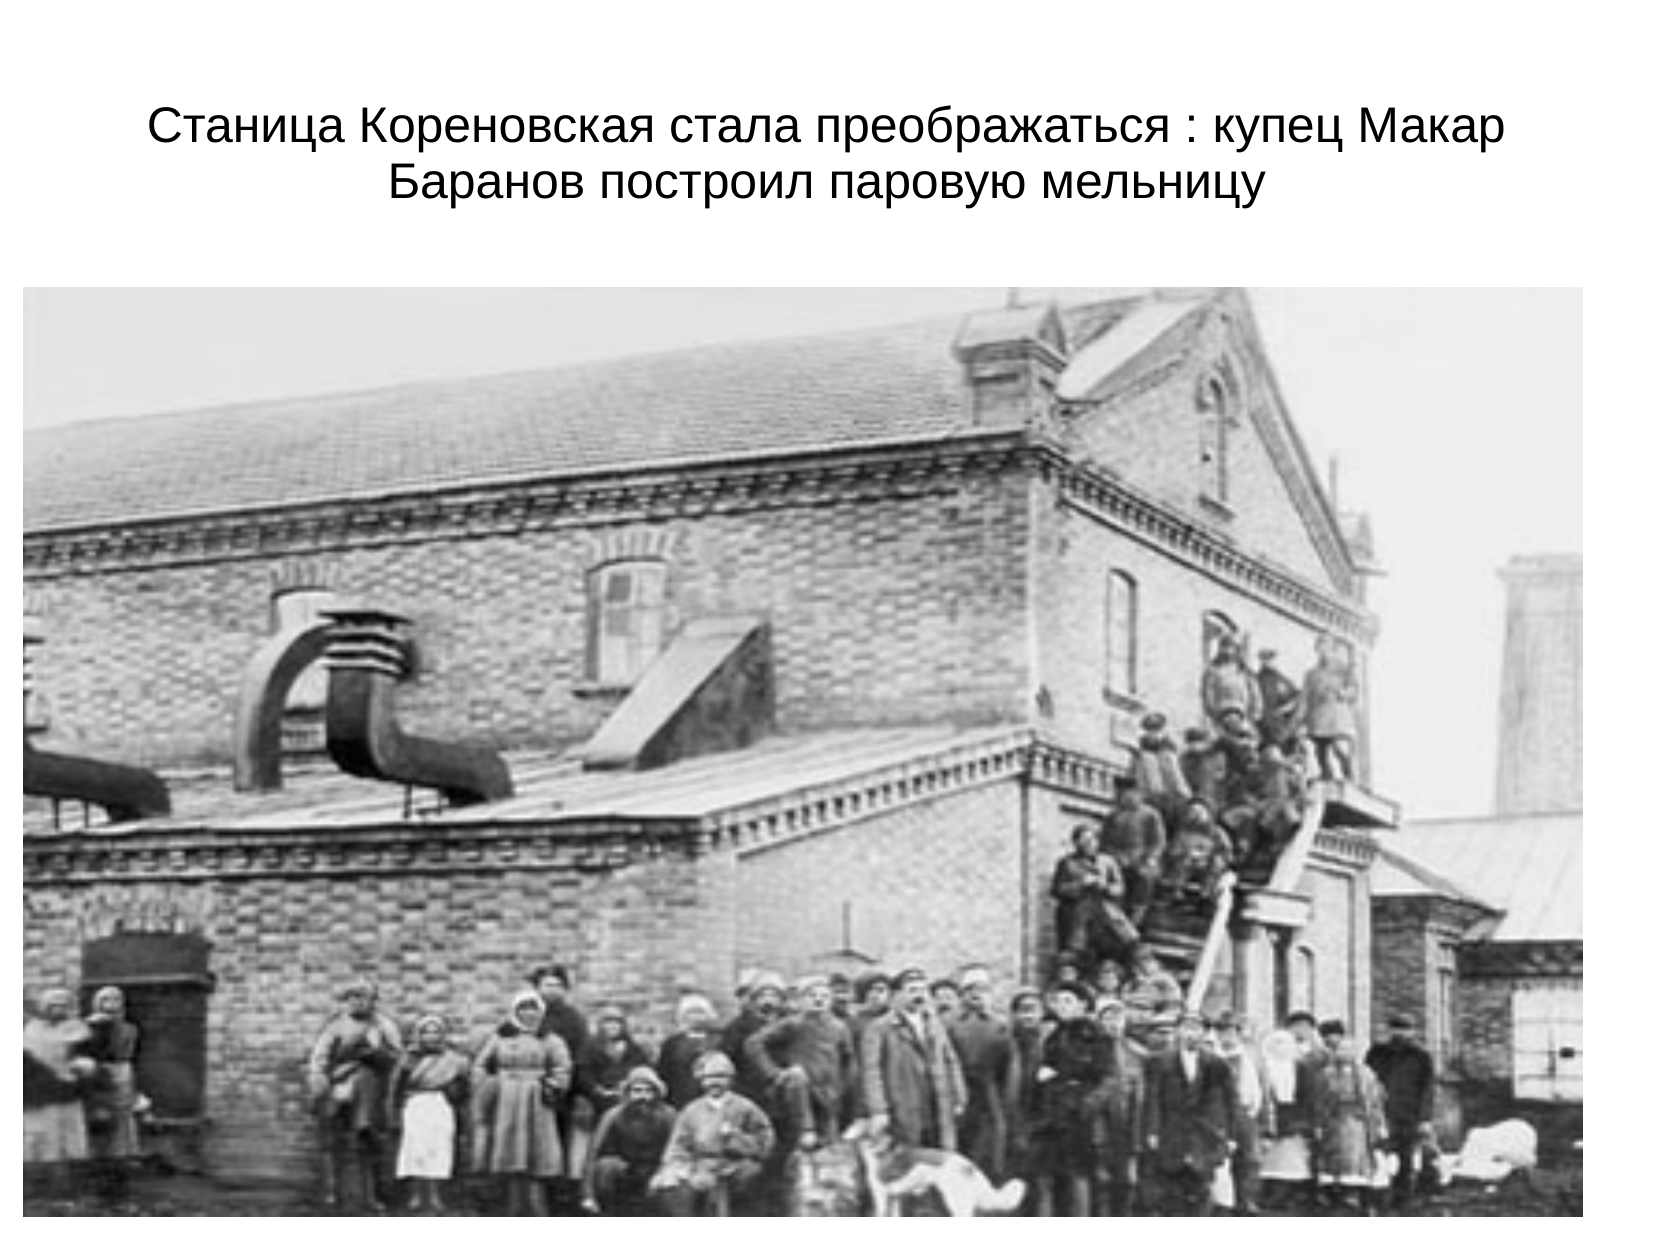

# Станица Кореновская стала преображаться : купец Макар Баранов построил паровую мельницу